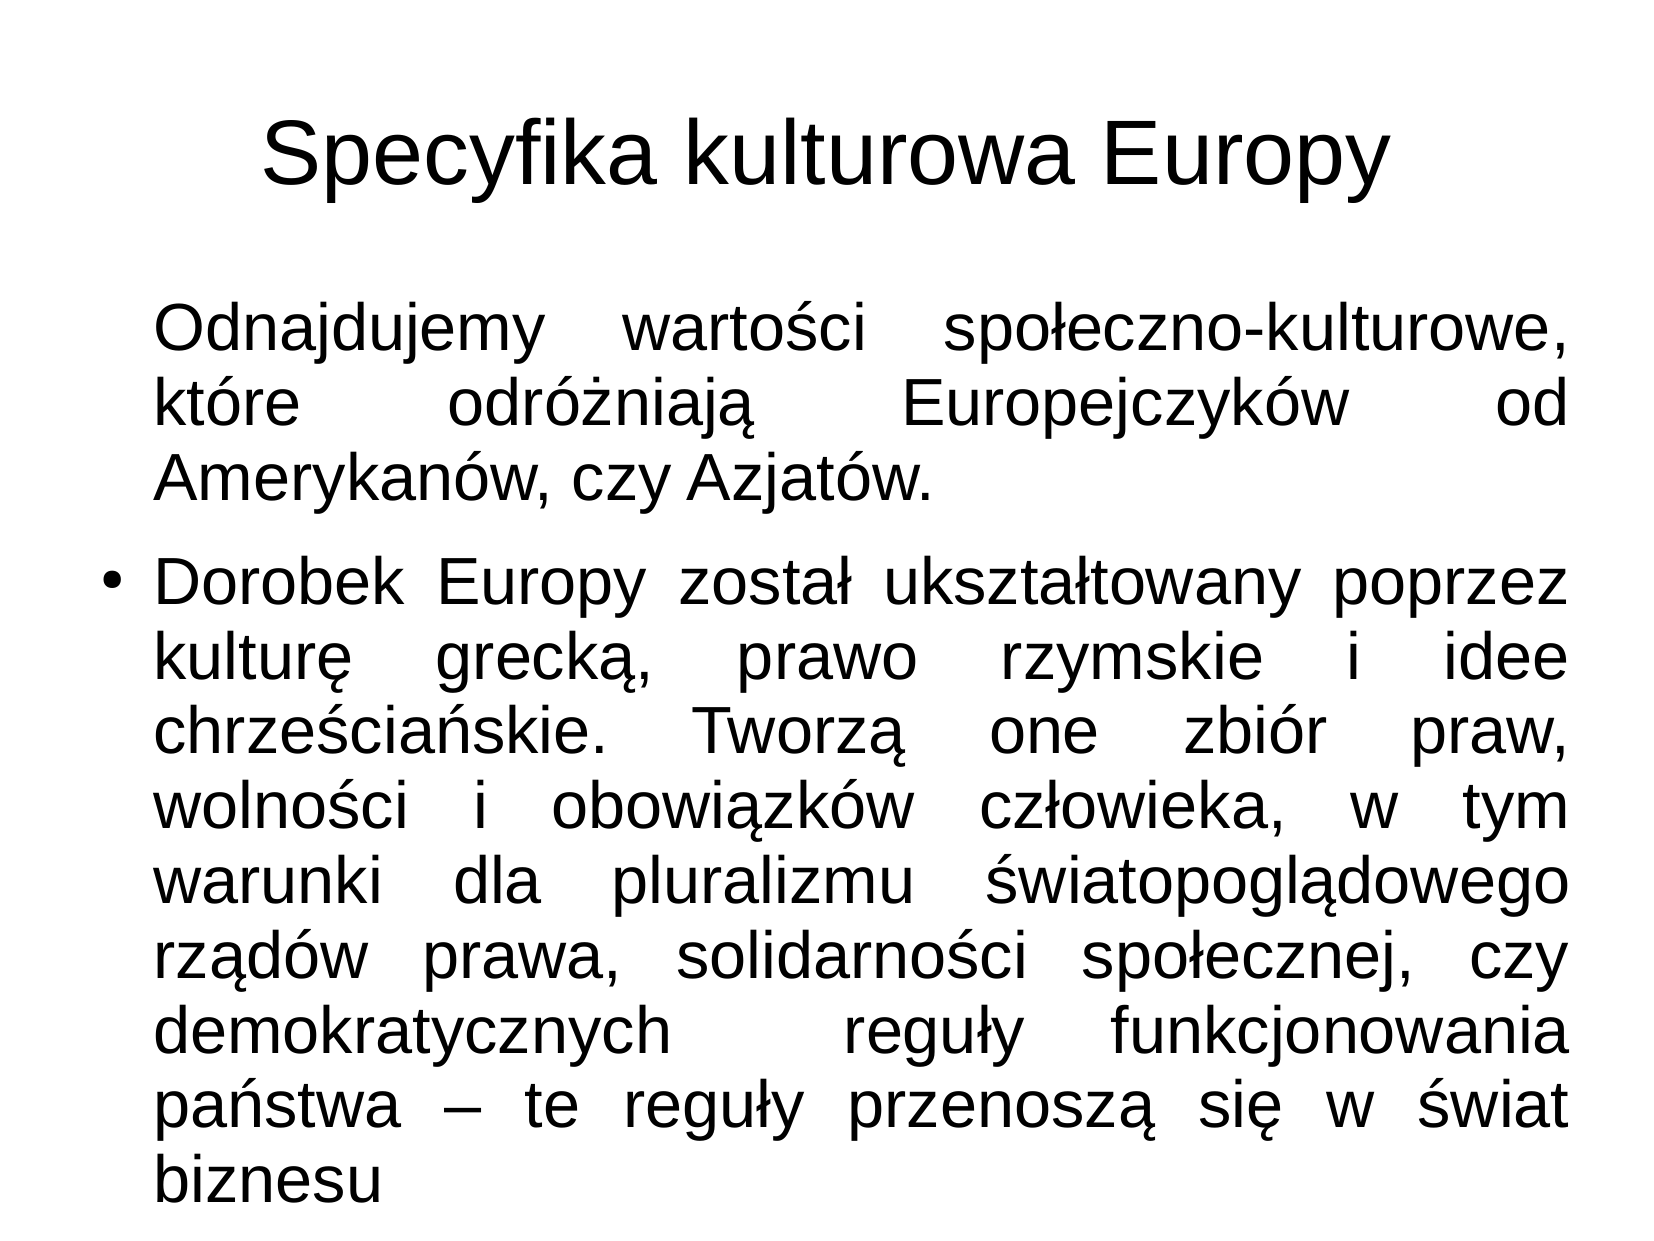

# Specyfika kulturowa Europy
Odnajdujemy wartości społeczno-kulturowe, które odróżniają Europejczyków od Amerykanów, czy Azjatów.
Dorobek Europy został ukształtowany poprzez kulturę grecką, prawo rzymskie i idee chrześciańskie. Tworzą one zbiór praw, wolności i obowiązków człowieka, w tym warunki dla pluralizmu światopoglądowego rządów prawa, solidarności społecznej, czy demokratycznych reguły funkcjonowania państwa – te reguły przenoszą się w świat biznesu